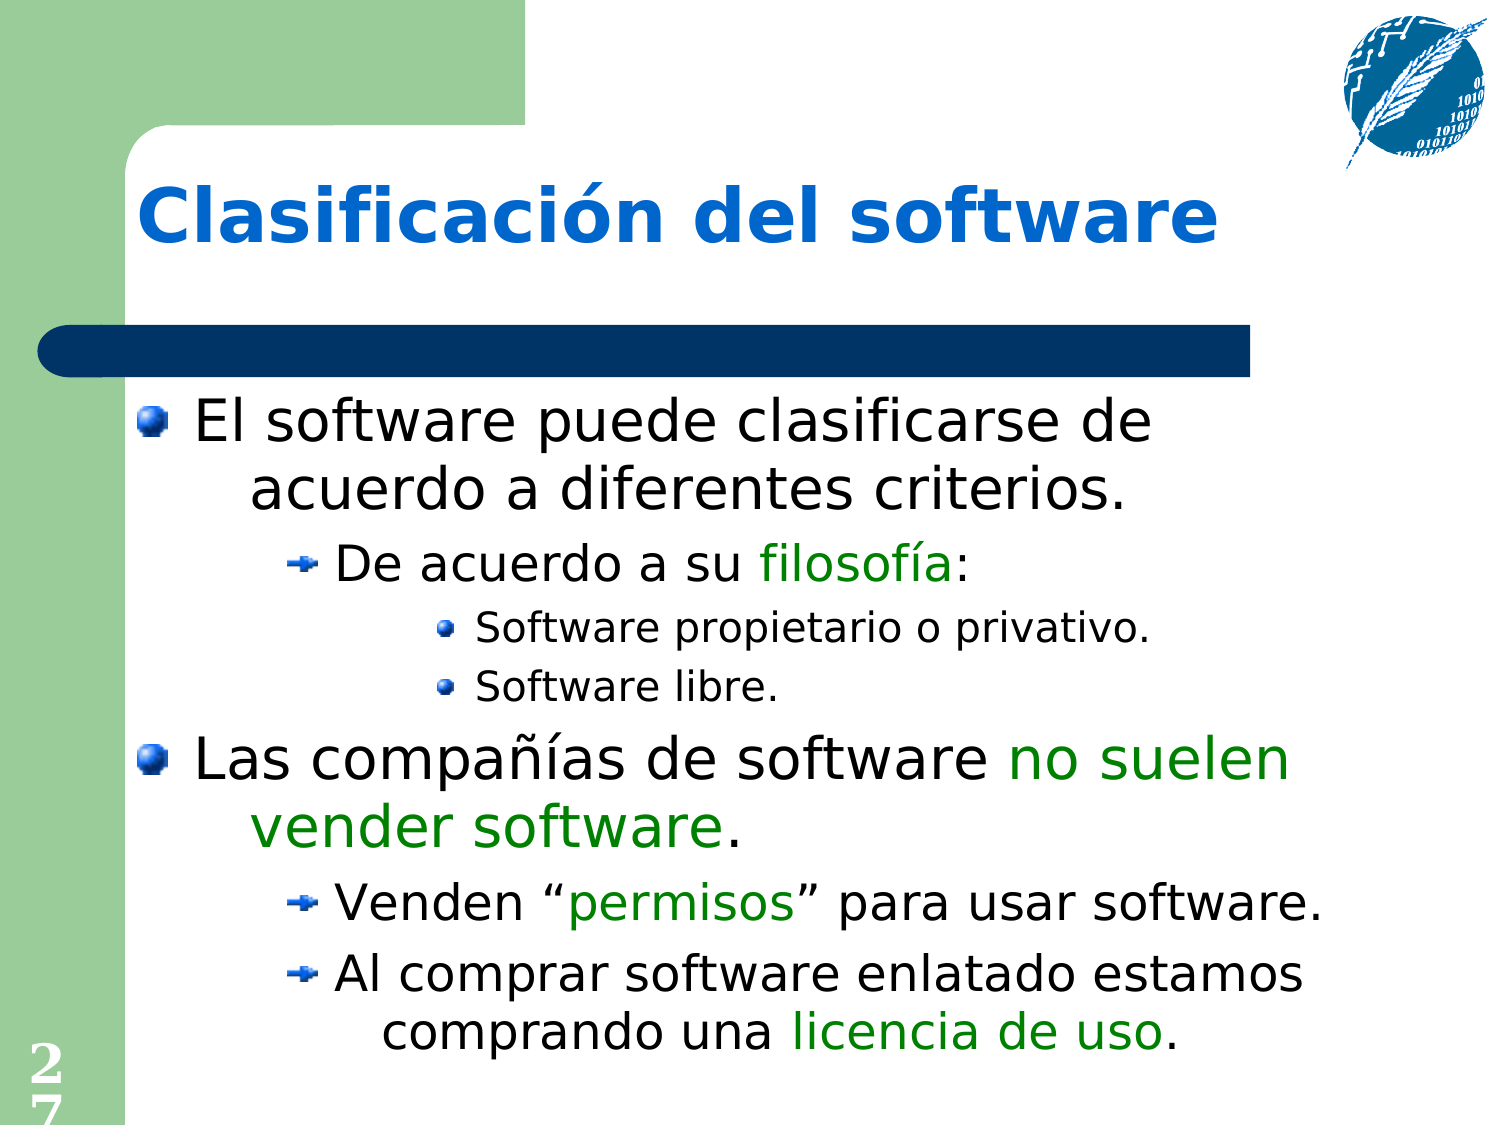

# Clasificación del software
El software puede clasificarse de acuerdo a diferentes criterios.
De acuerdo a su filosofía:
Software propietario o privativo.
Software libre.
Las compañías de software no suelen vender software.
Venden “permisos” para usar software.
Al comprar software enlatado estamos comprando una licencia de uso.
27